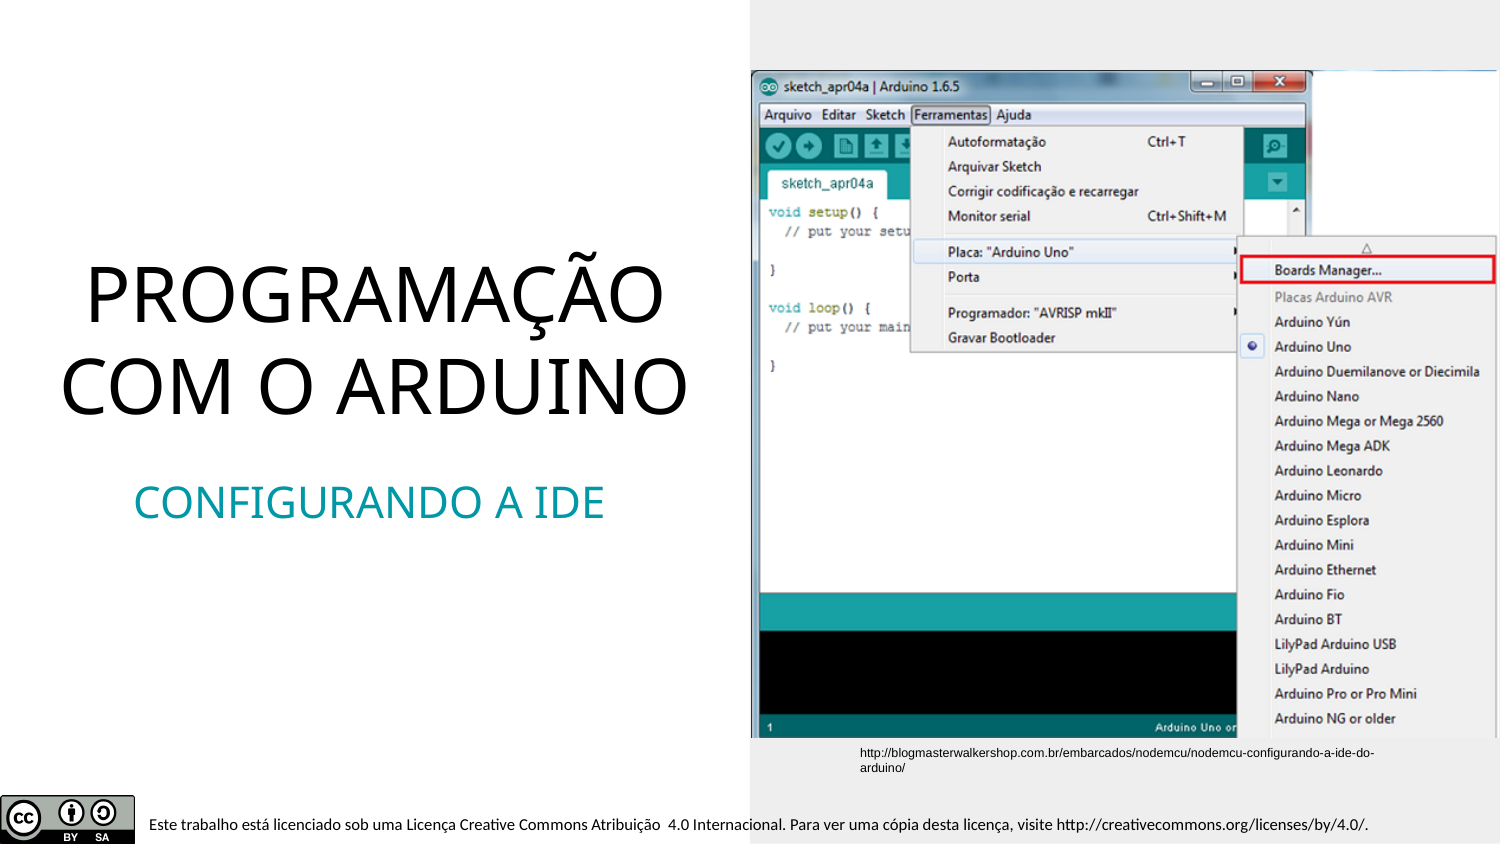

# PROGRAMAÇÃO COM O ARDUINO
CONFIGURANDO A IDE
http://blogmasterwalkershop.com.br/embarcados/nodemcu/nodemcu-configurando-a-ide-do-arduino/
Este trabalho está licenciado sob uma Licença Creative Commons Atribuição 4.0 Internacional. Para ver uma cópia desta licença, visite http://creativecommons.org/licenses/by/4.0/.